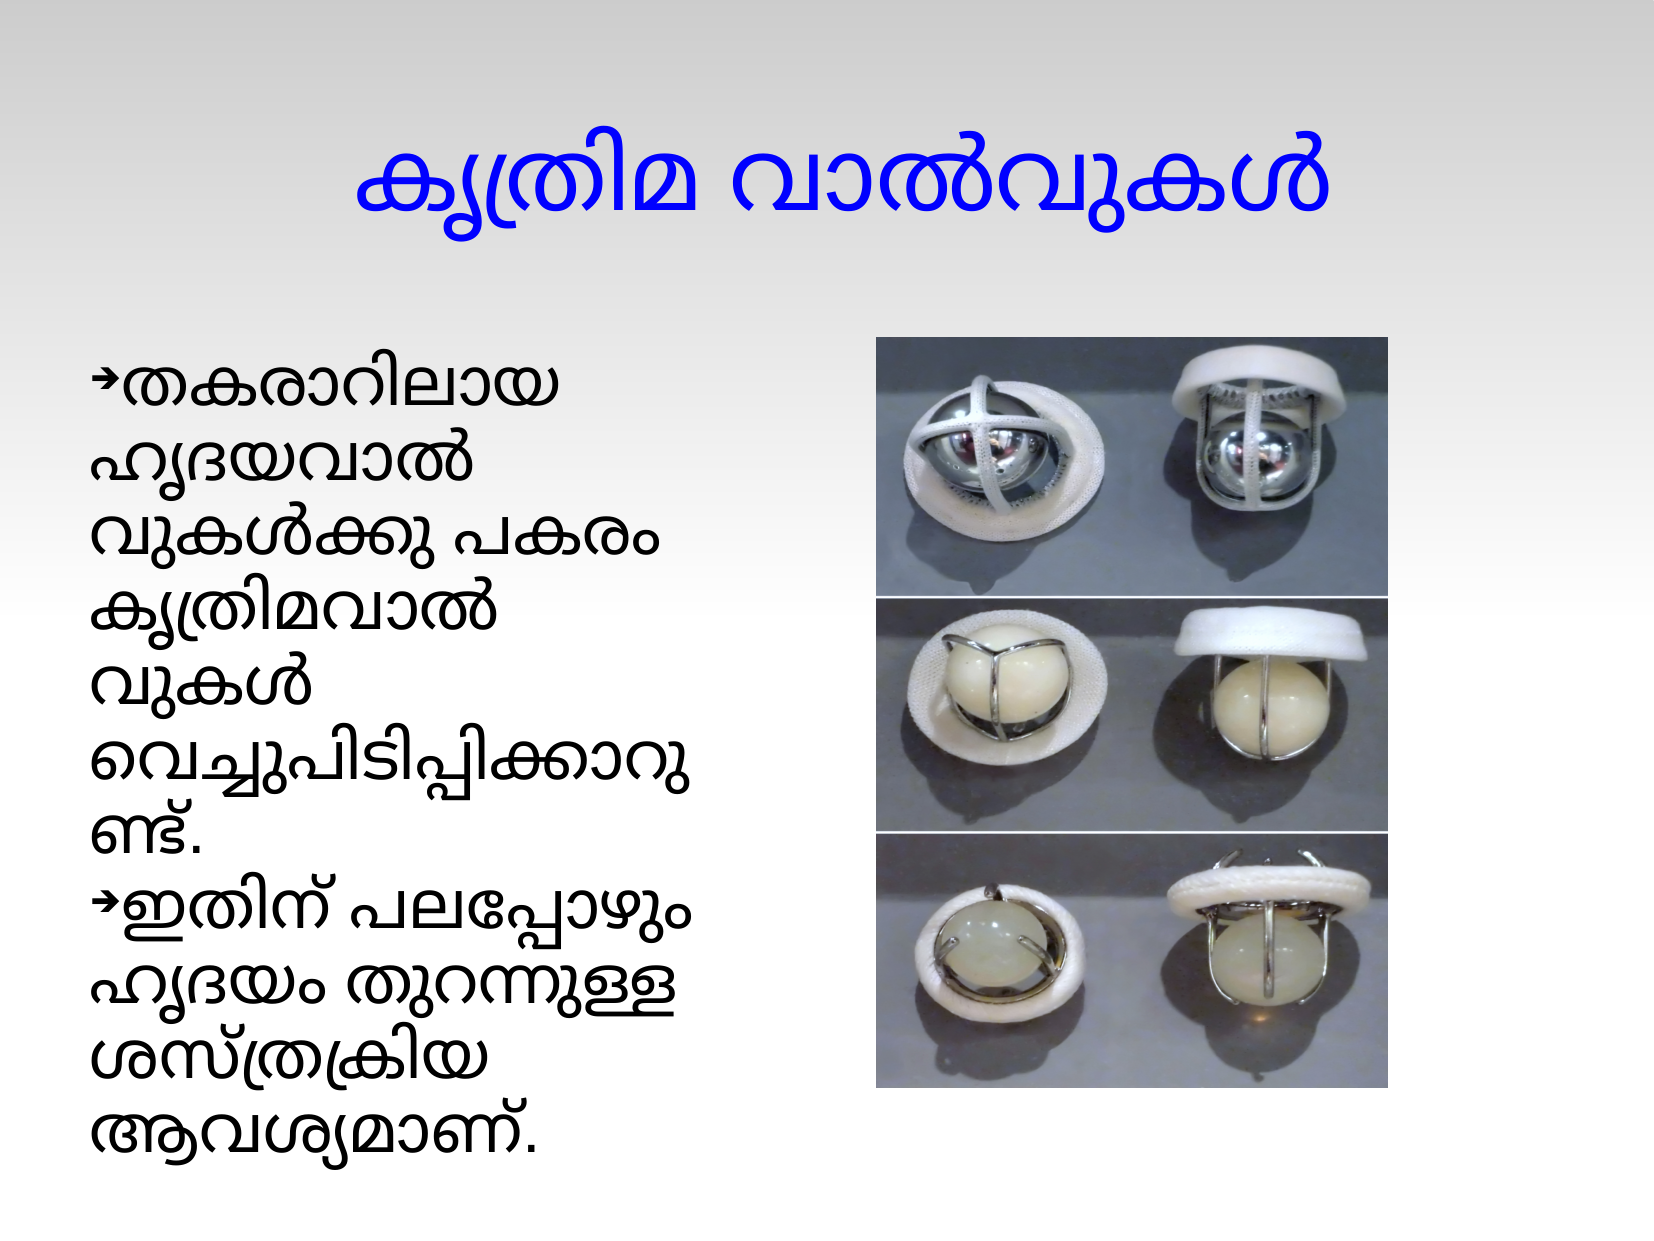

കൃത്രിമ വാല്‍വുകള്‍
തകരാറിലായ ഹൃദയവാല്‍വുകള്‍ക്കു പകരം കൃത്രിമവാല്‍വുകള്‍ വെച്ചുപിടിപ്പിക്കാറുണ്ട്.
ഇതിന് പലപ്പോഴും ഹൃദയം തുറന്നുള്ള ശസ്ത്രക്രിയ ആവശ്യമാണ്.